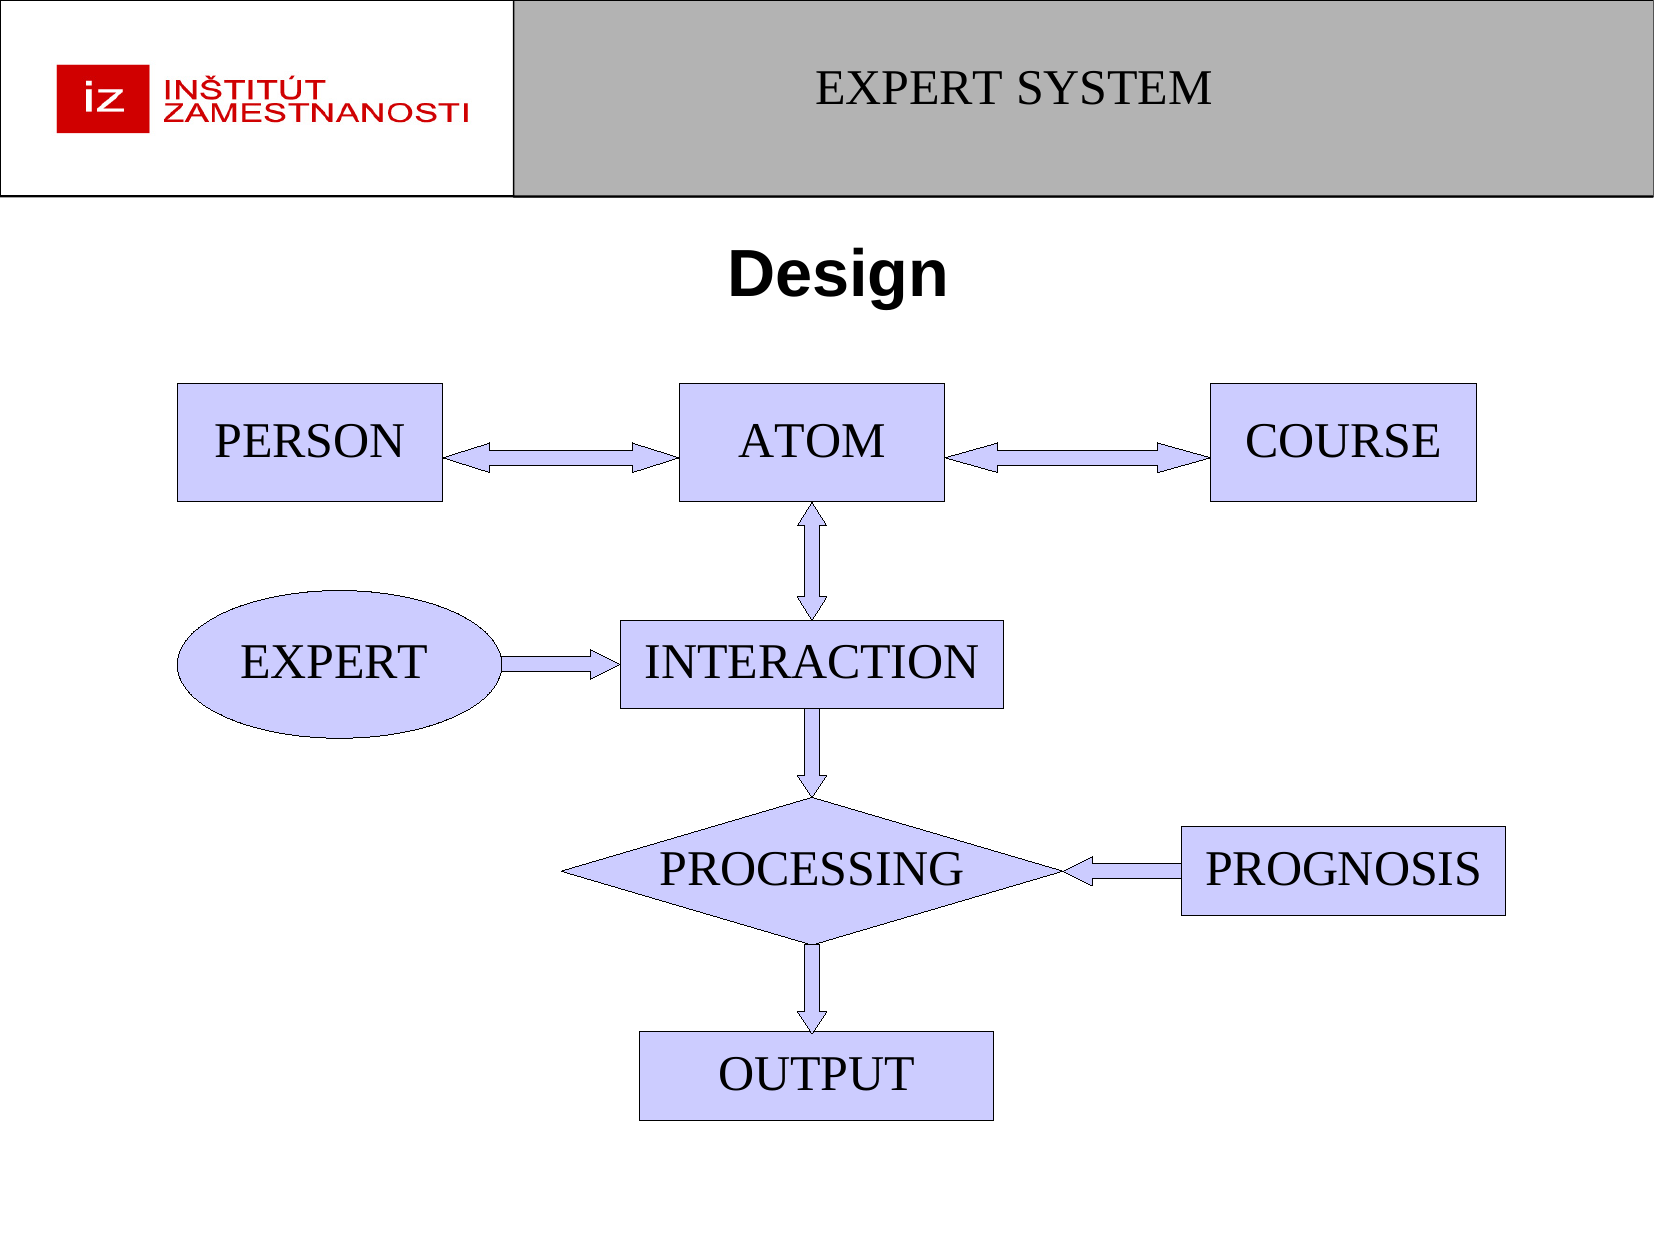

EXPERT SYSTEM
 EXPERTNÝ SYSTÉM
# Design
PERSON
ATOM
COURSE
EXPERT
INTERACTION
PROCESSING
PROGNOSIS
OUTPUT